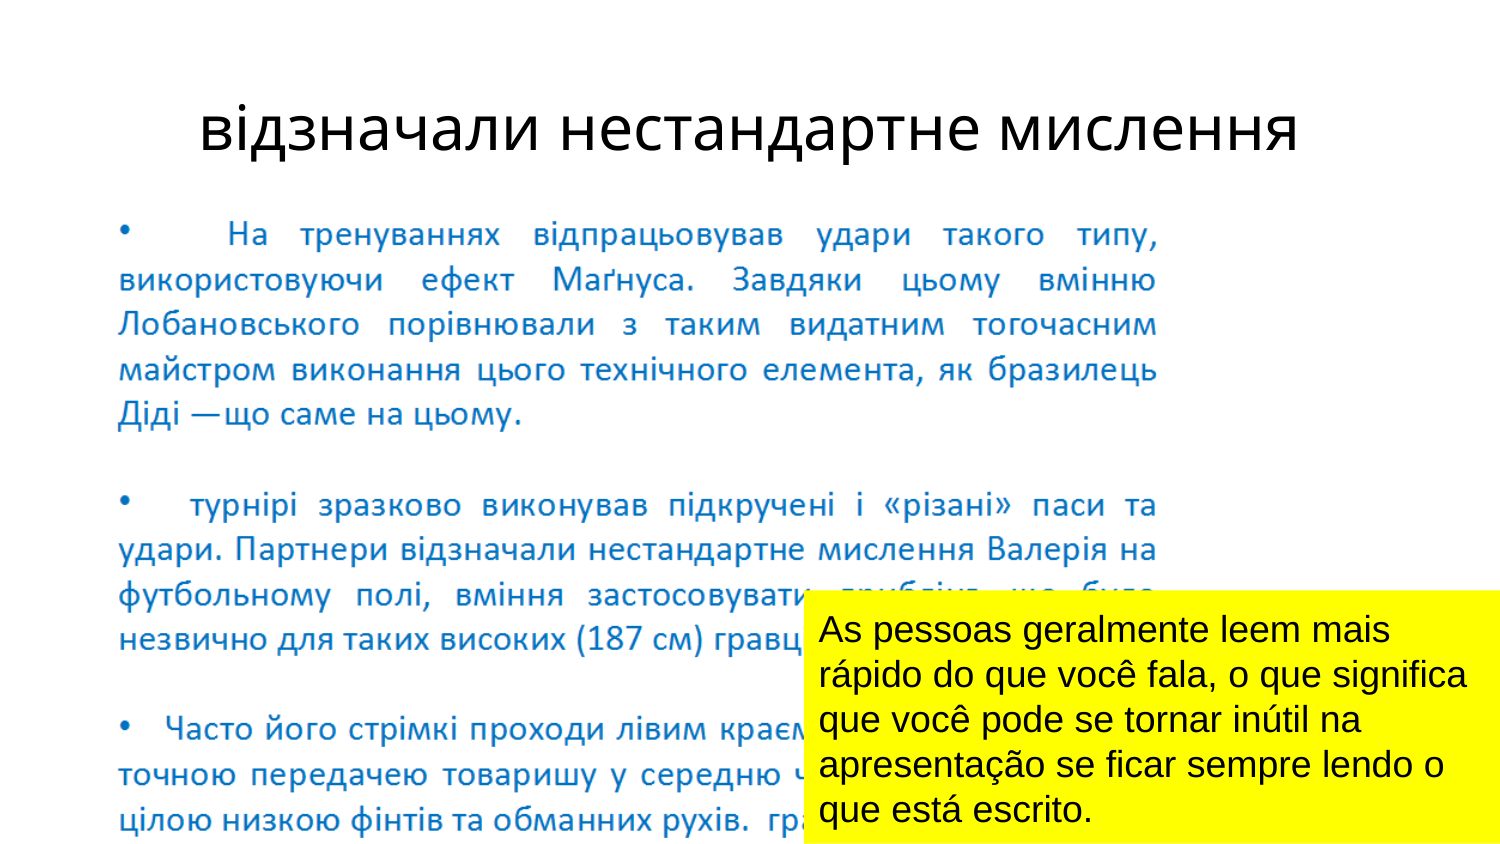

# відзначали нестандартне мислення
As pessoas geralmente leem mais rápido do que você fala, o que significa que você pode se tornar inútil na apresentação se ficar sempre lendo o que está escrito.